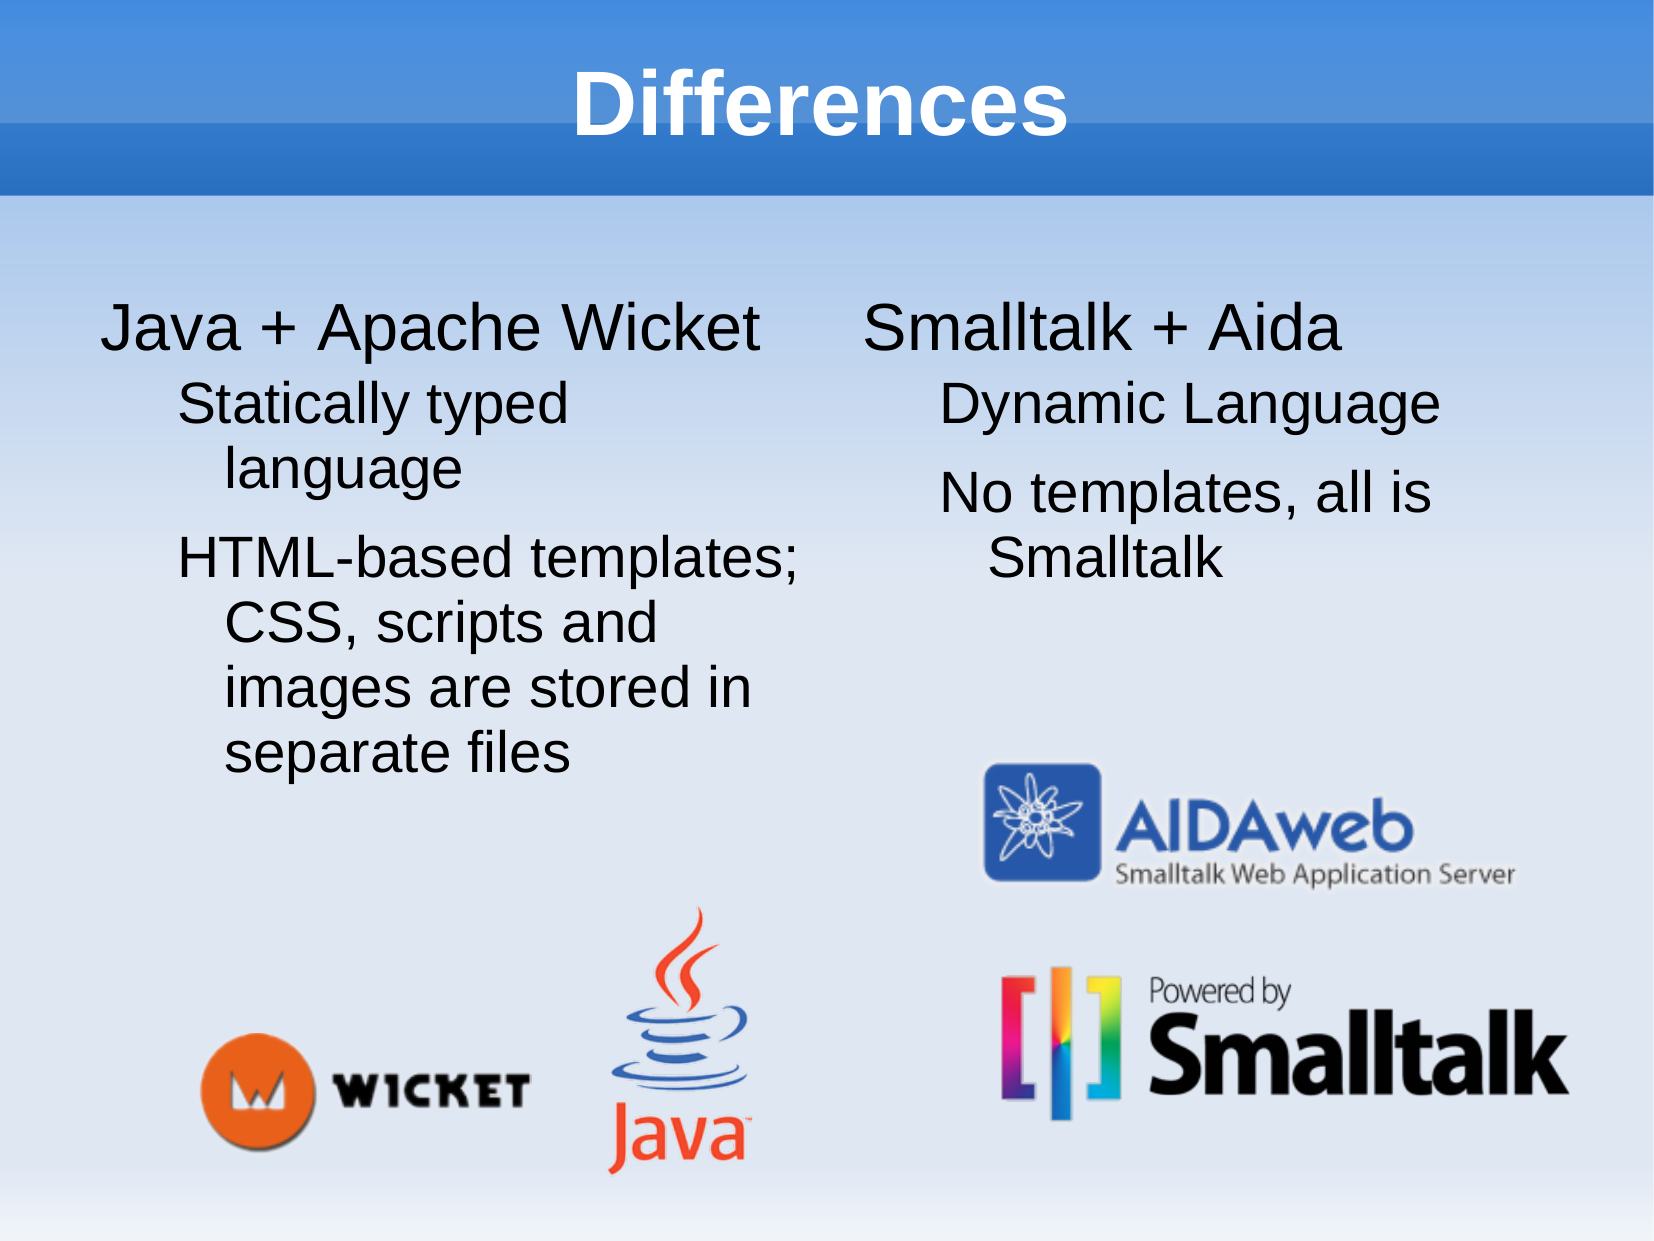

# Differences
Java + Apache Wicket
Statically typed language
HTML-based templates; CSS, scripts and images are stored in separate files
Smalltalk + Aida
Dynamic Language
No templates, all is Smalltalk